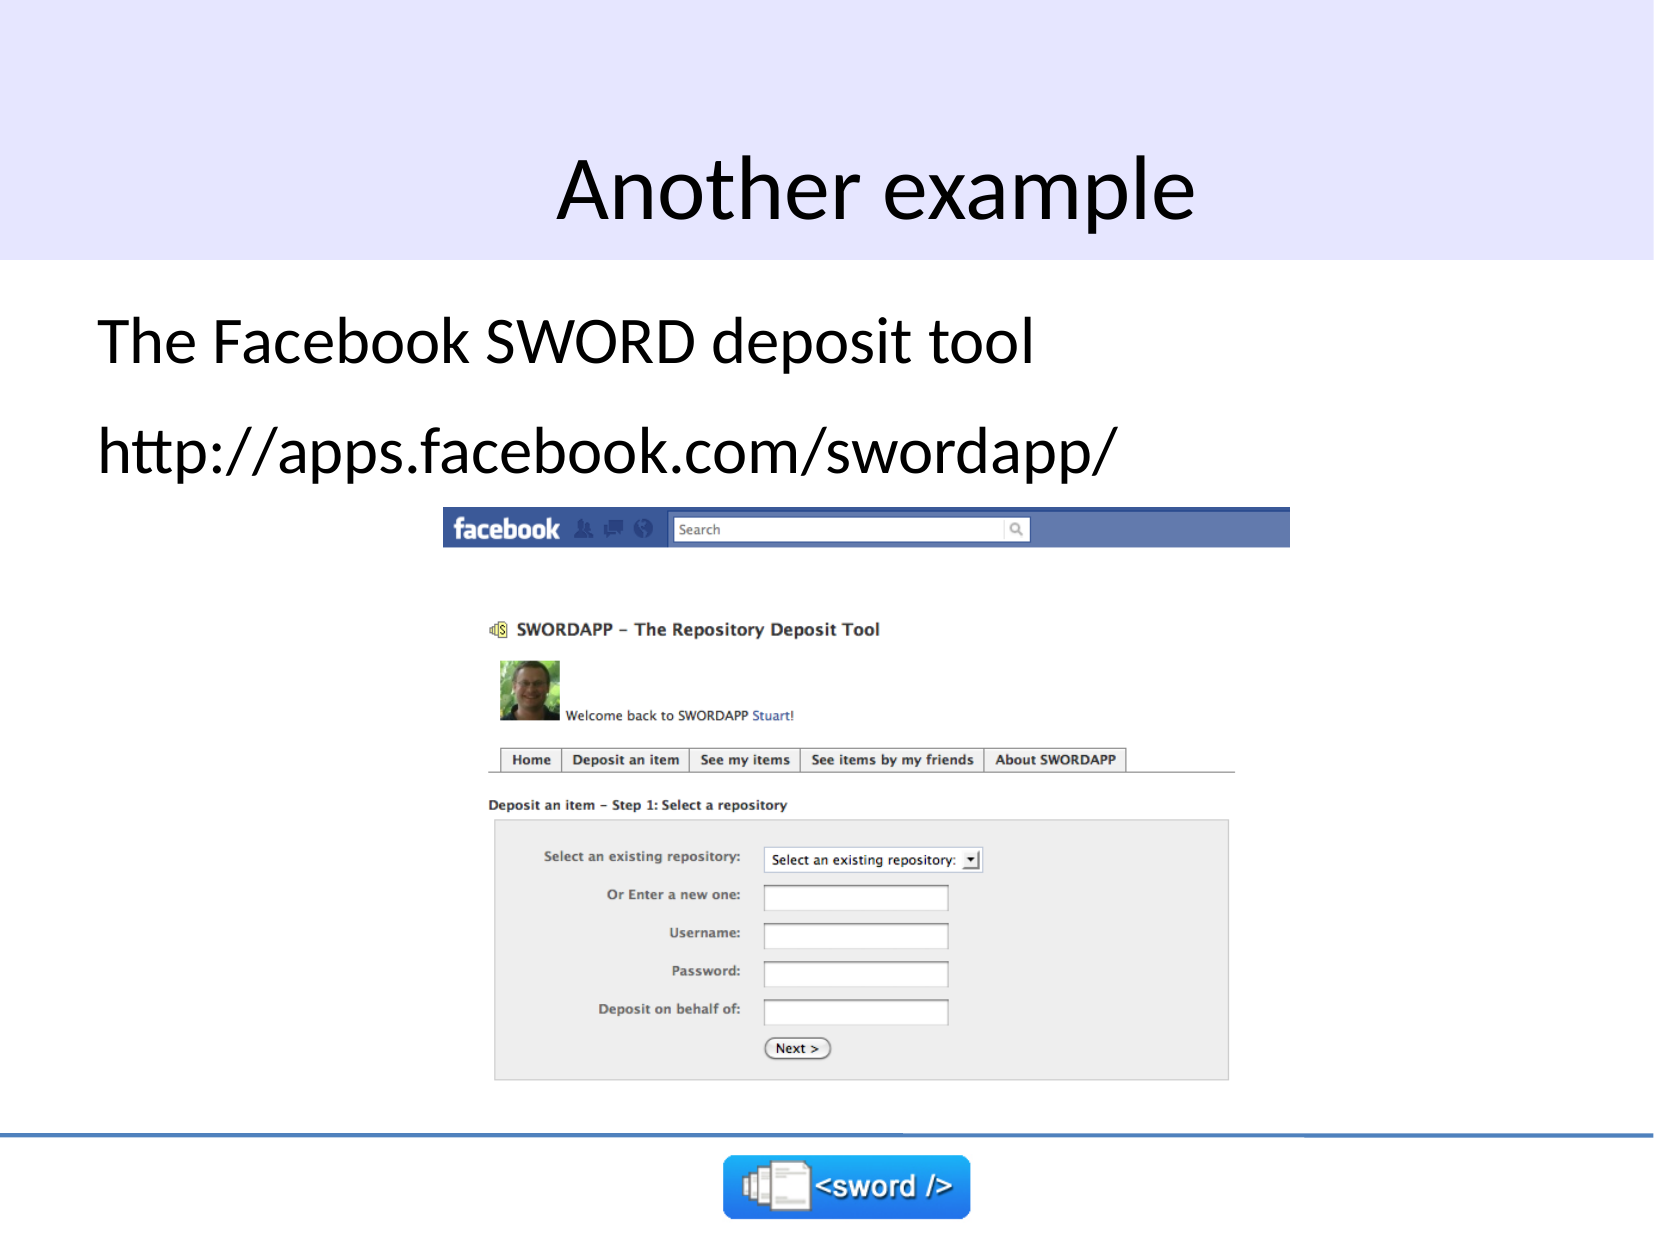

Another example
# The Facebook SWORD deposit tool
http://apps.facebook.com/swordapp/